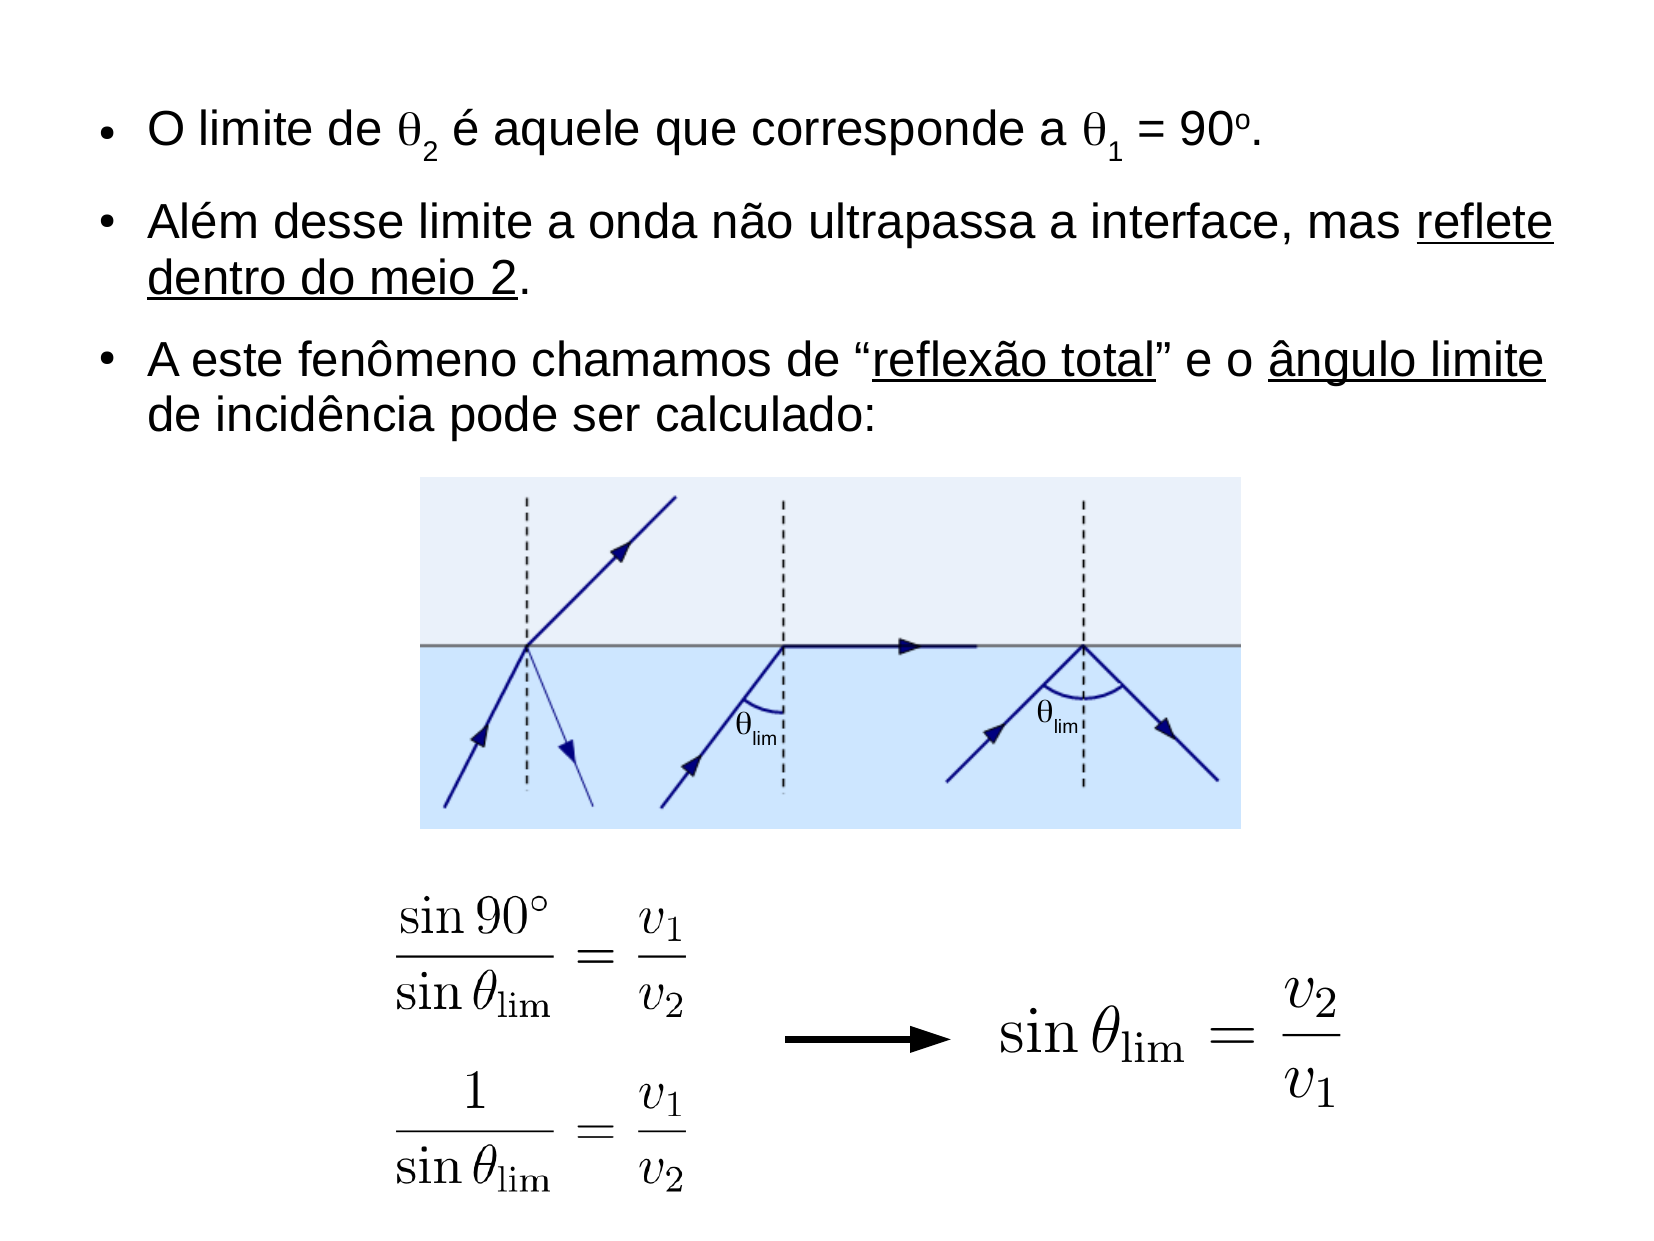

# O limite de q2 é aquele que corresponde a q1 = 90o.
Além desse limite a onda não ultrapassa a interface, mas reflete dentro do meio 2.
A este fenômeno chamamos de “reflexão total” e o ângulo limite de incidência pode ser calculado:
qlim
qlim